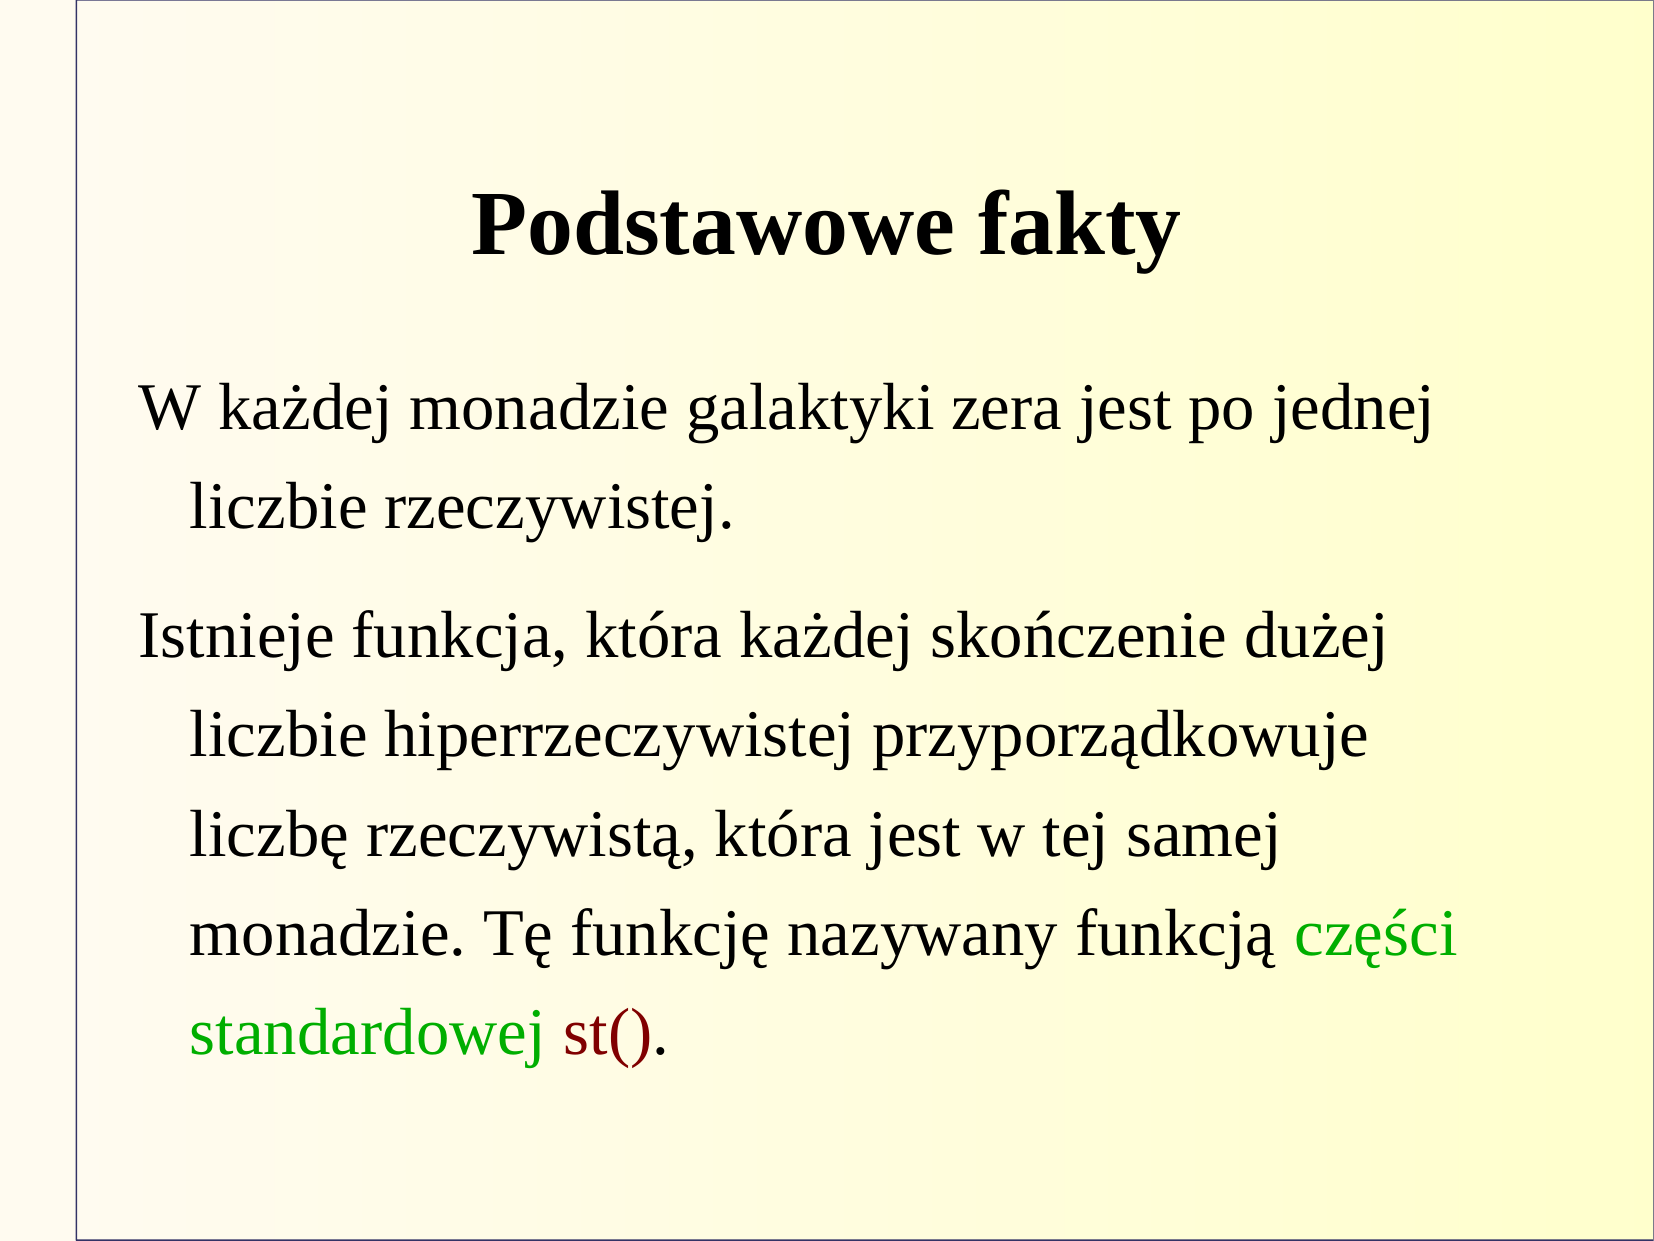

# Podstawowe fakty
W każdej monadzie galaktyki zera jest po jednej liczbie rzeczywistej.
Istnieje funkcja, która każdej skończenie dużej liczbie hiperrzeczywistej przyporządkowuje liczbę rzeczywistą, która jest w tej samej monadzie. Tę funkcję nazywany funkcją części standardowej st().